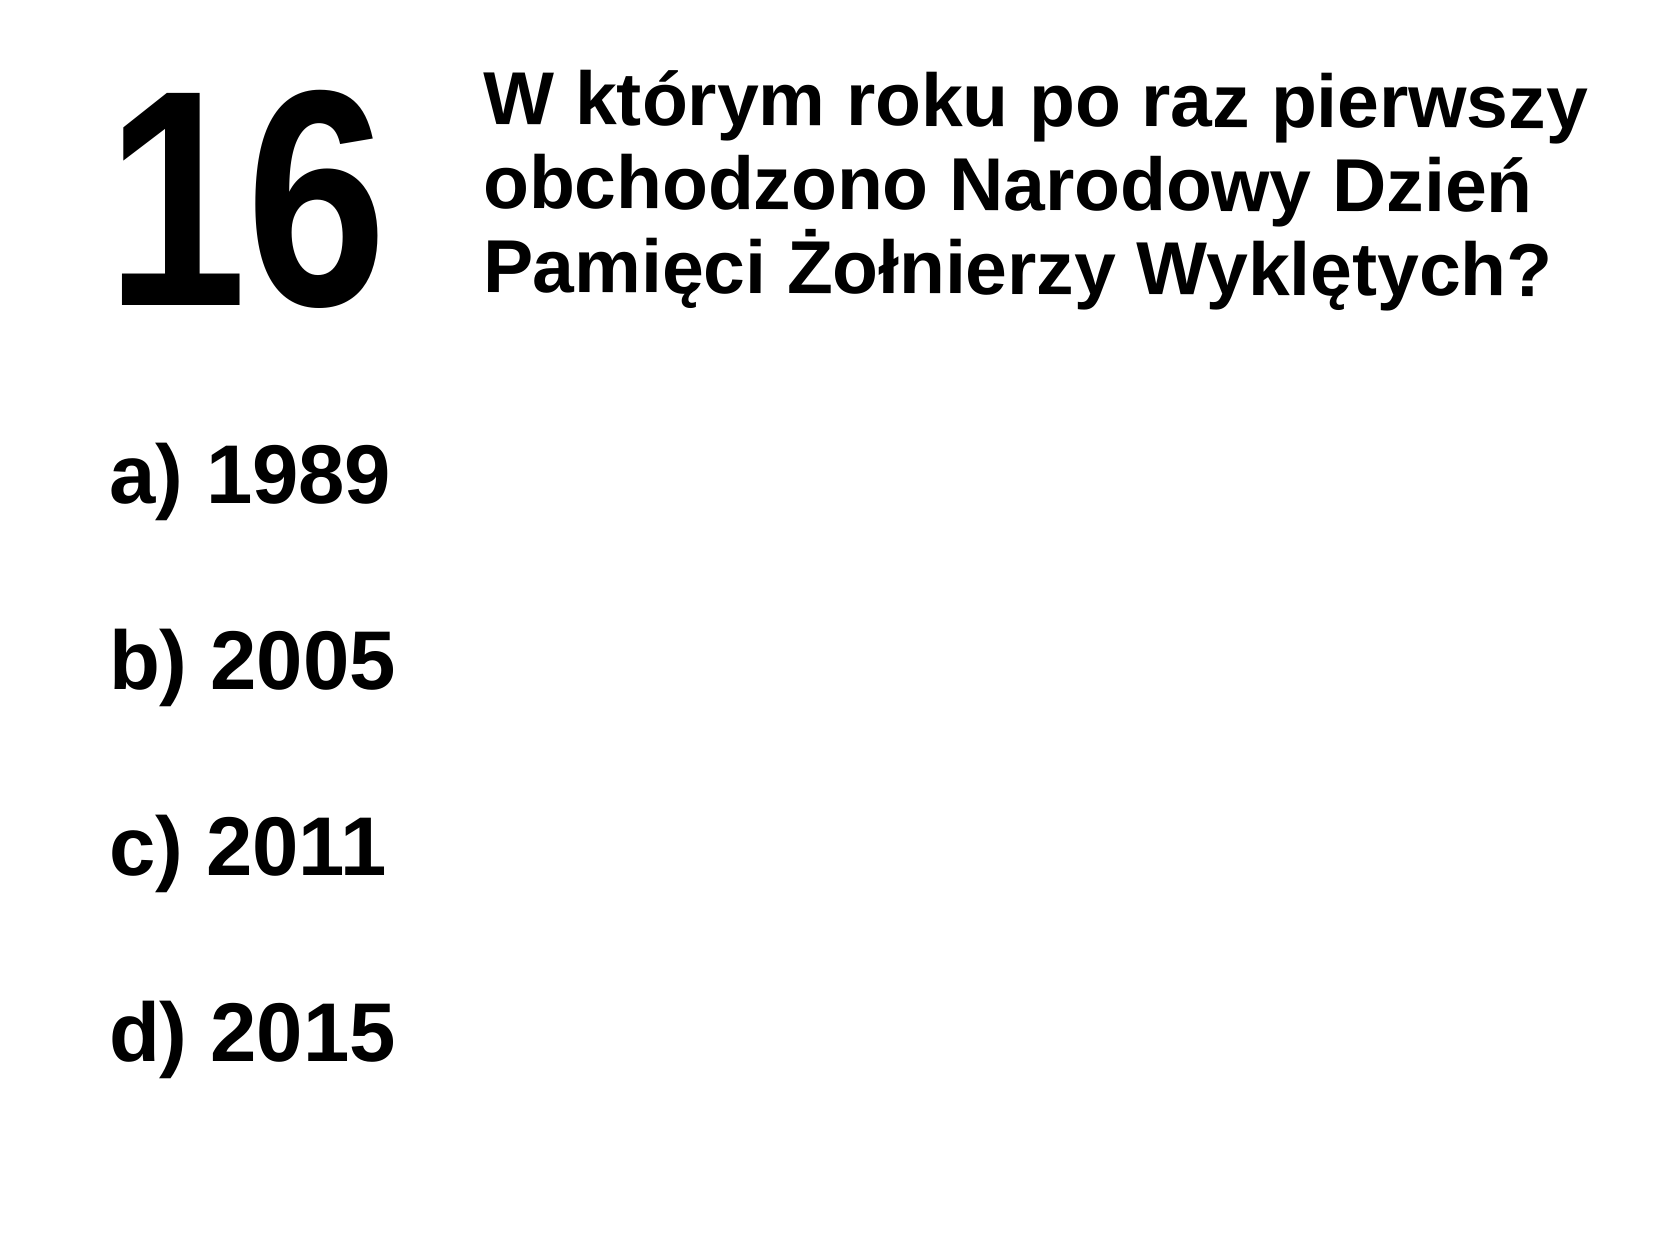

16
W którym roku po raz pierwszy obchodzono Narodowy Dzień Pamięci Żołnierzy Wyklętych?
a) 1989
b) 2005
c) 2011
d) 2015